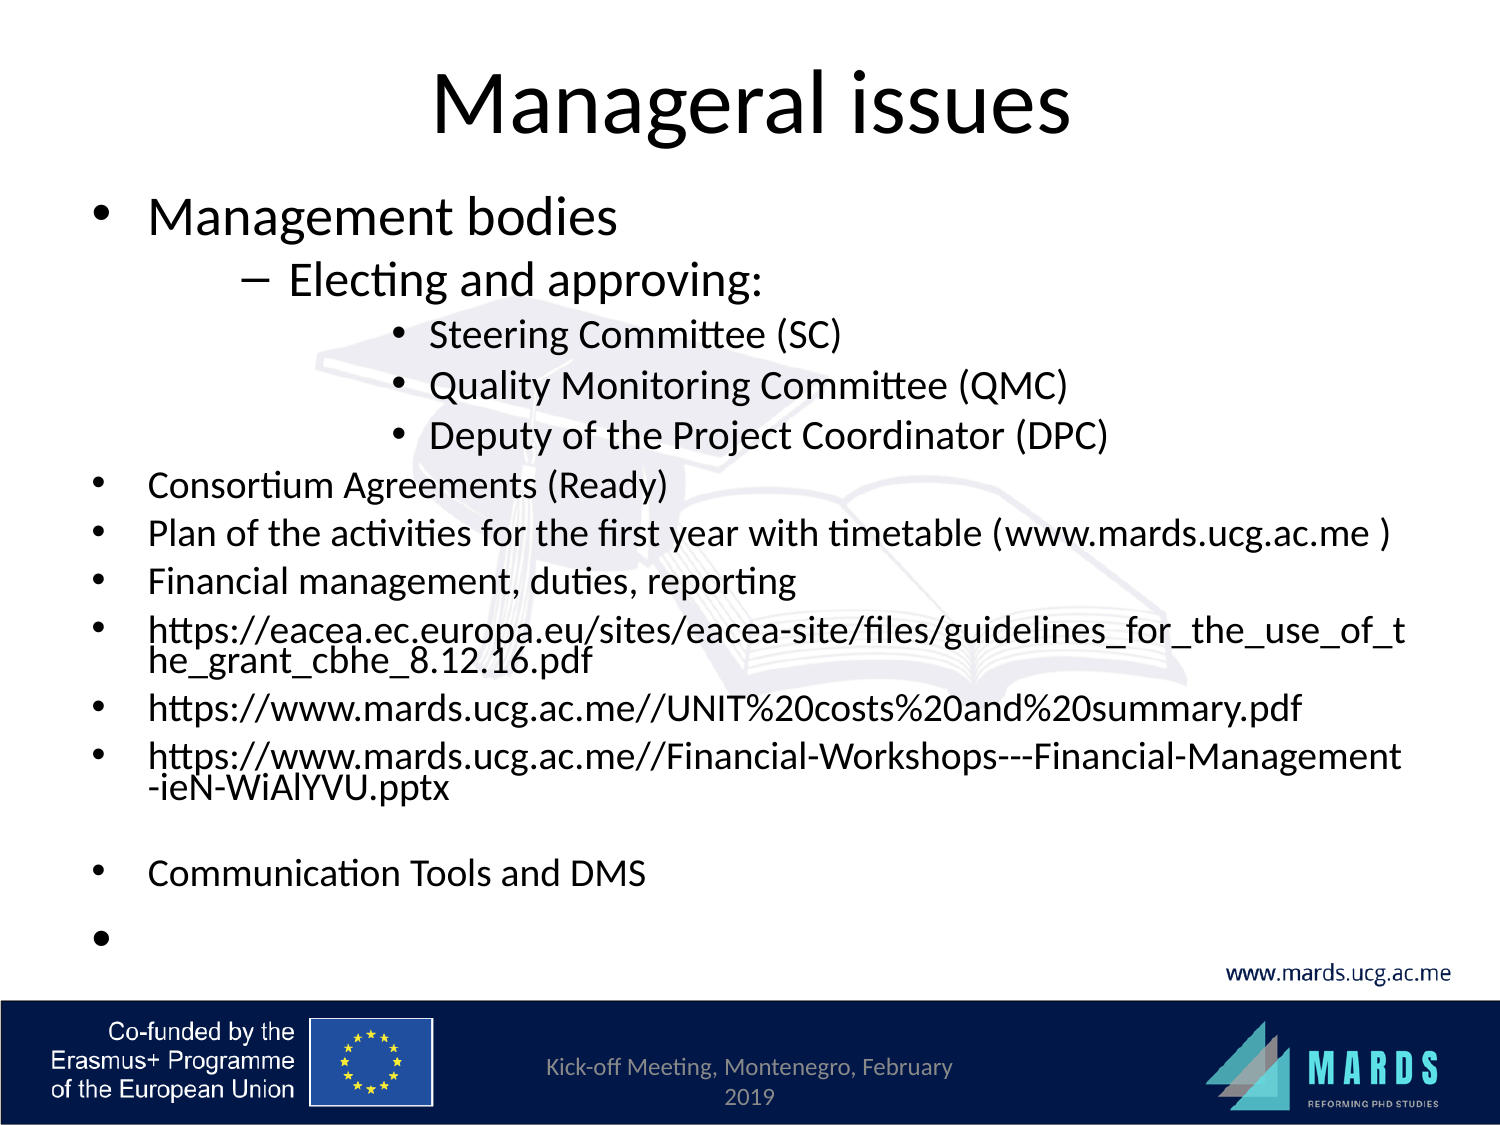

# Manageral issues
Management bodies
Electing and approving:
Steering Committee (SC)
Quality Monitoring Committee (QMC)
Deputy of the Project Coordinator (DPC)
Consortium Agreements (Ready)
Plan of the activities for the first year with timetable (www.mards.ucg.ac.me )
Financial management, duties, reporting
https://eacea.ec.europa.eu/sites/eacea-site/files/guidelines_for_the_use_of_the_grant_cbhe_8.12.16.pdf
https://www.mards.ucg.ac.me//UNIT%20costs%20and%20summary.pdf
https://www.mards.ucg.ac.me//Financial-Workshops---Financial-Management-ieN-WiAlYVU.pptx
Communication Tools and DMS
Kick-off Meeting, Montenegro, February 2019